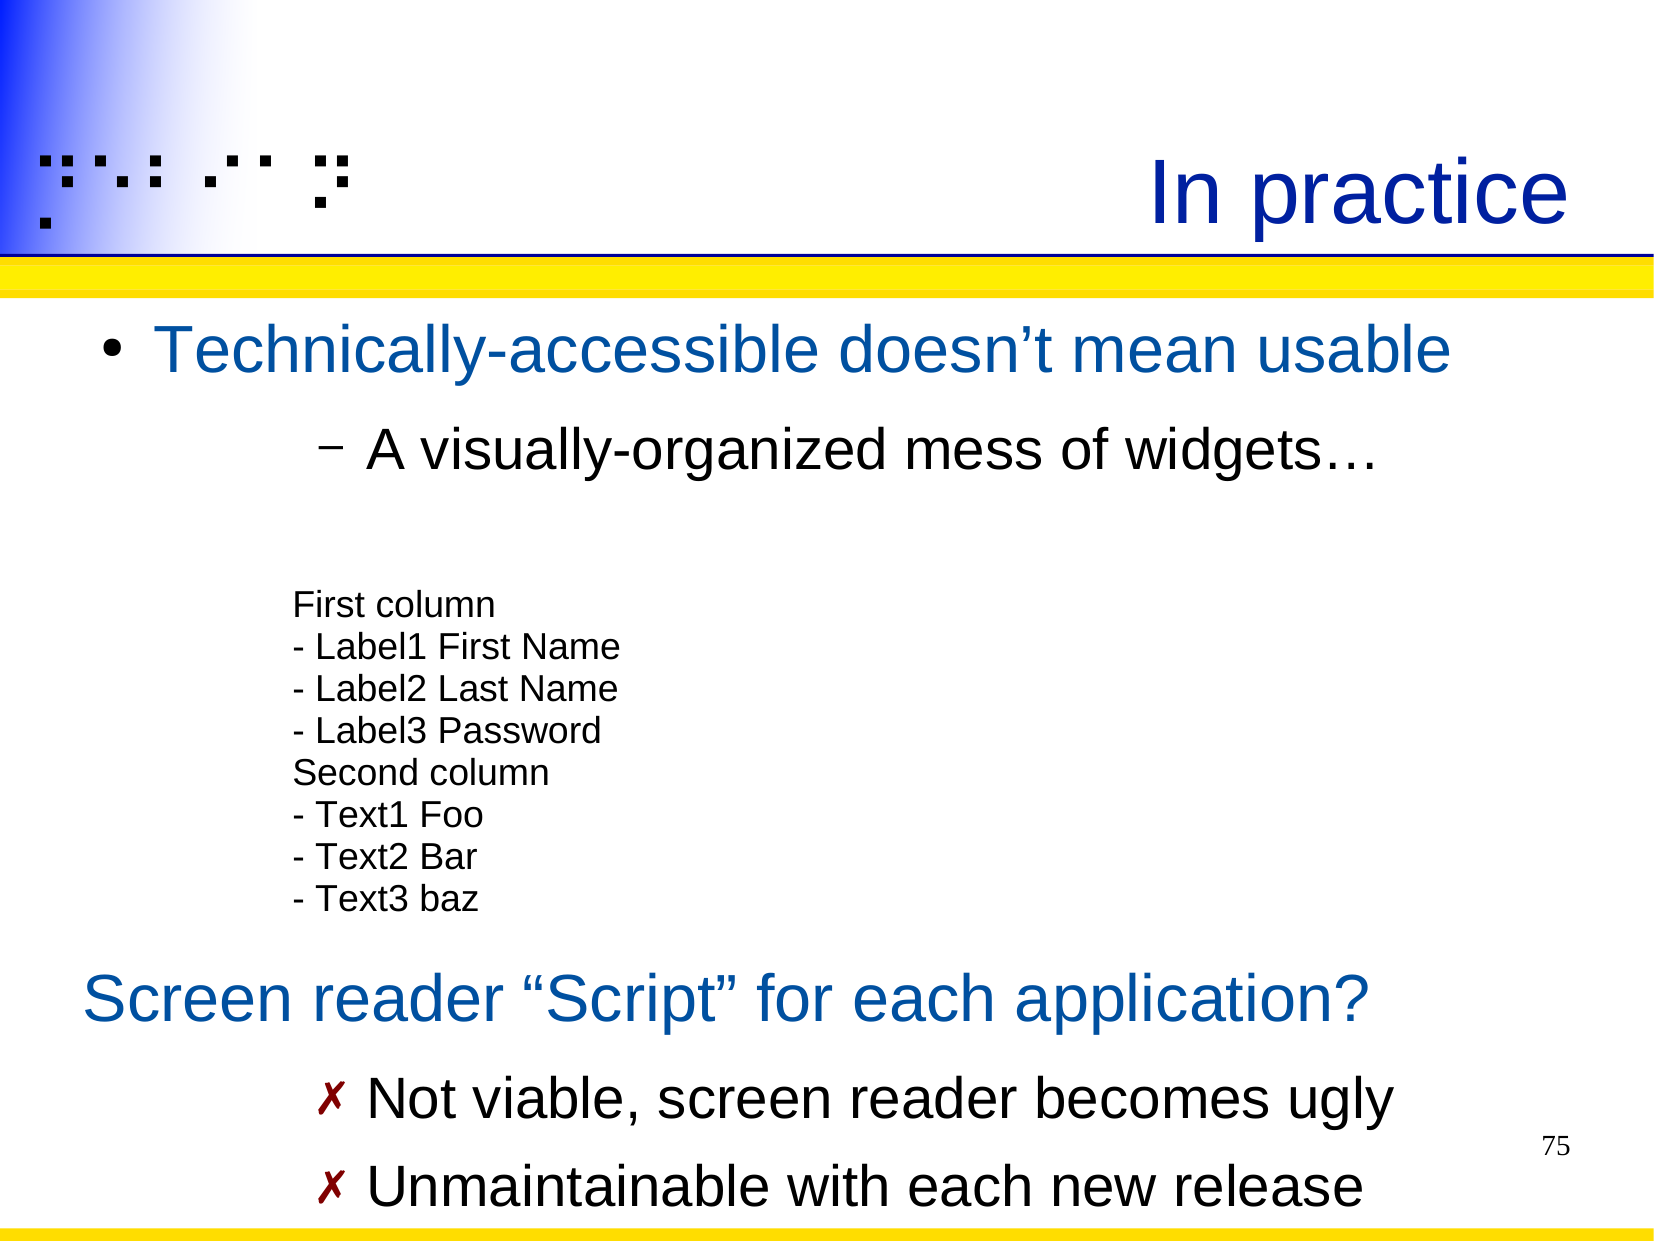

# In practice
Technically-accessible doesn’t mean usable
A visually-organized mess of widgets…
Screen reader “Script” for each application?
Not viable, screen reader becomes ugly
Unmaintainable with each new release
First column
- Label1 First Name
- Label2 Last Name
- Label3 Password
Second column
- Text1 Foo
- Text2 Bar
- Text3 baz
75